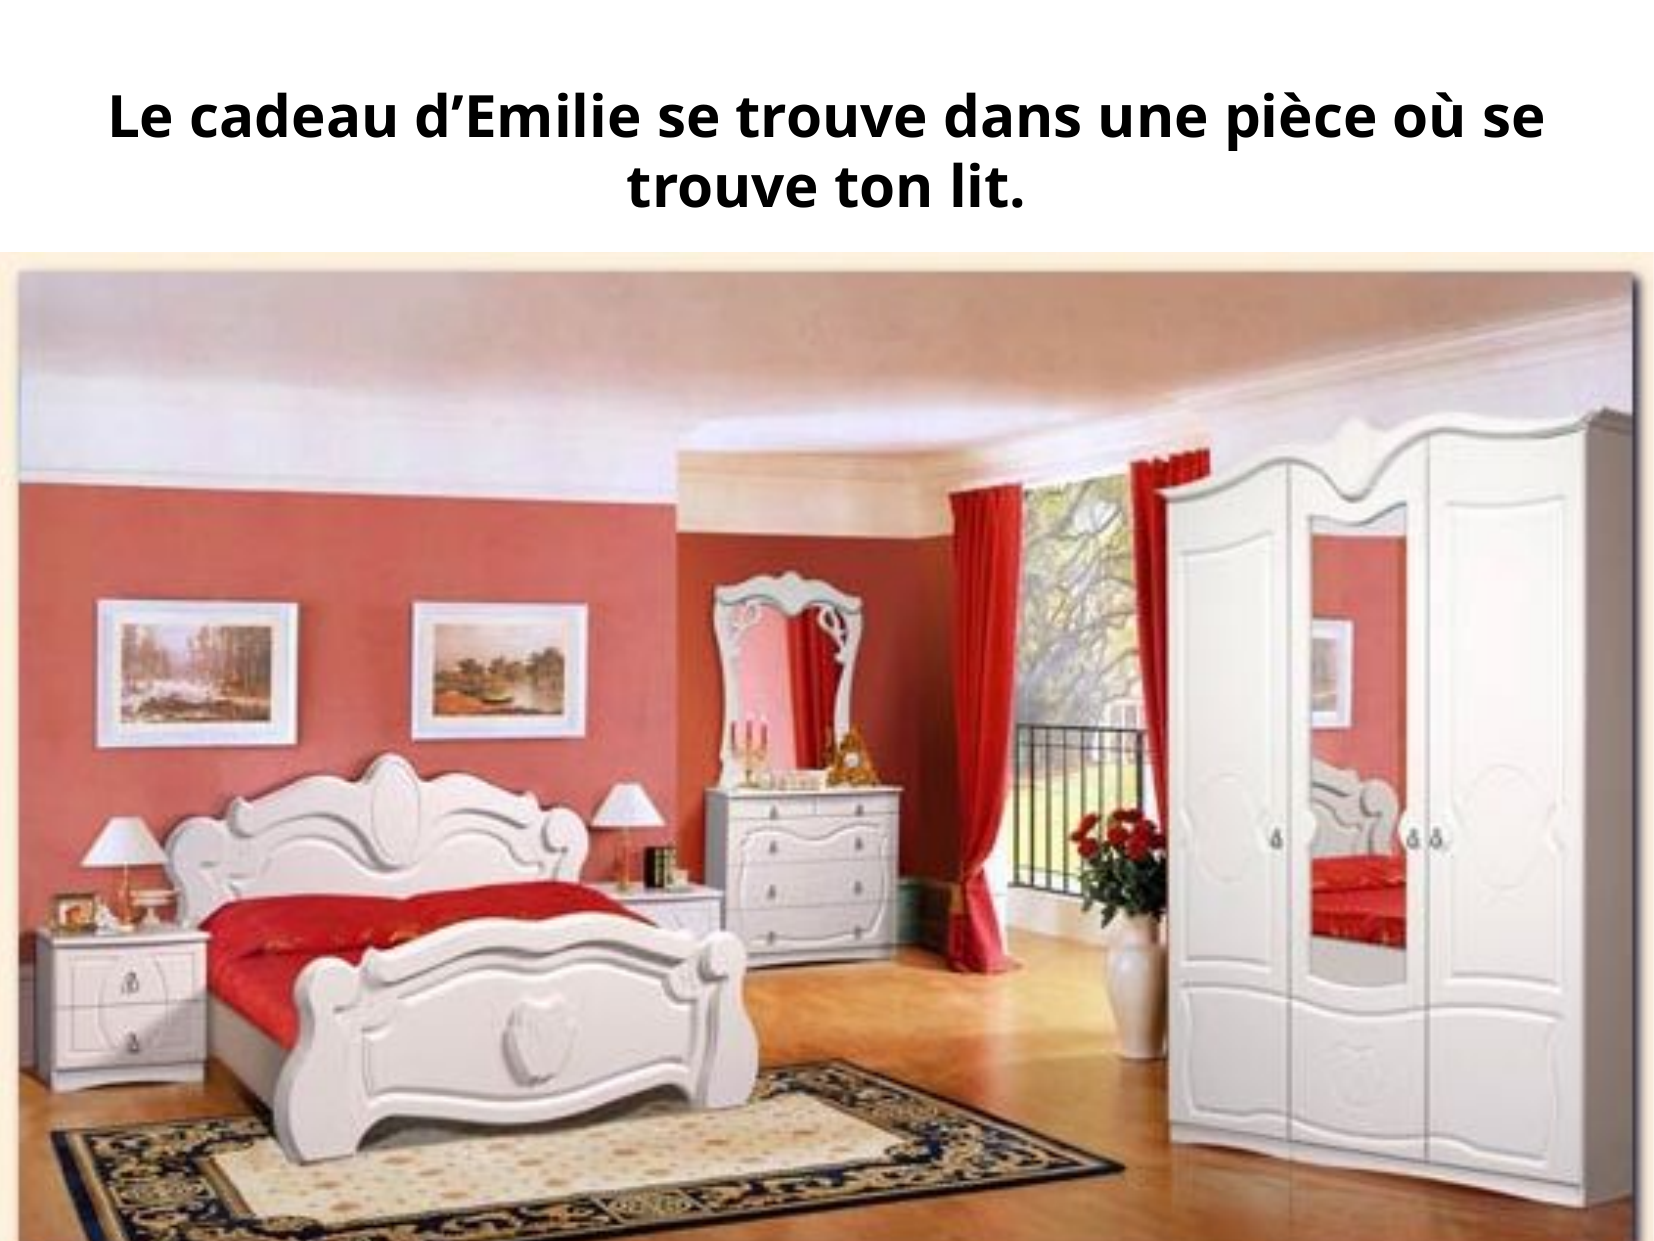

# Le cadeau d’Emilie se trouve dans une pièce où se trouve ton lit.